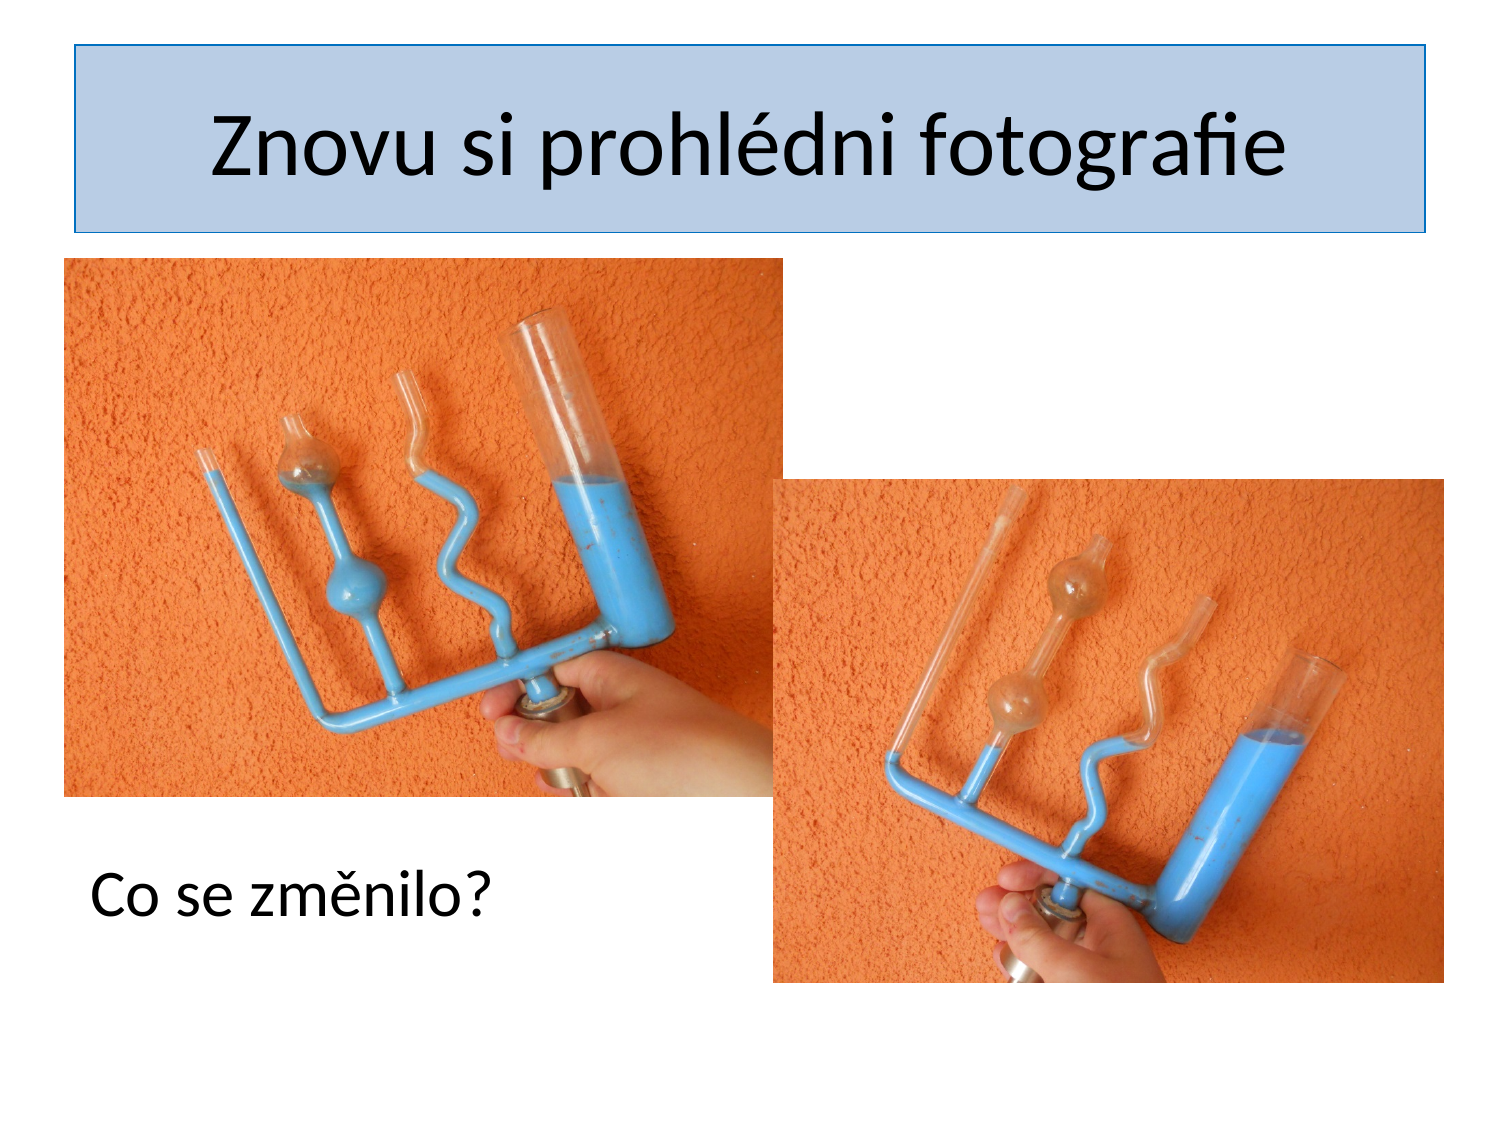

# Znovu si prohlédni fotografie
Co se změnilo?